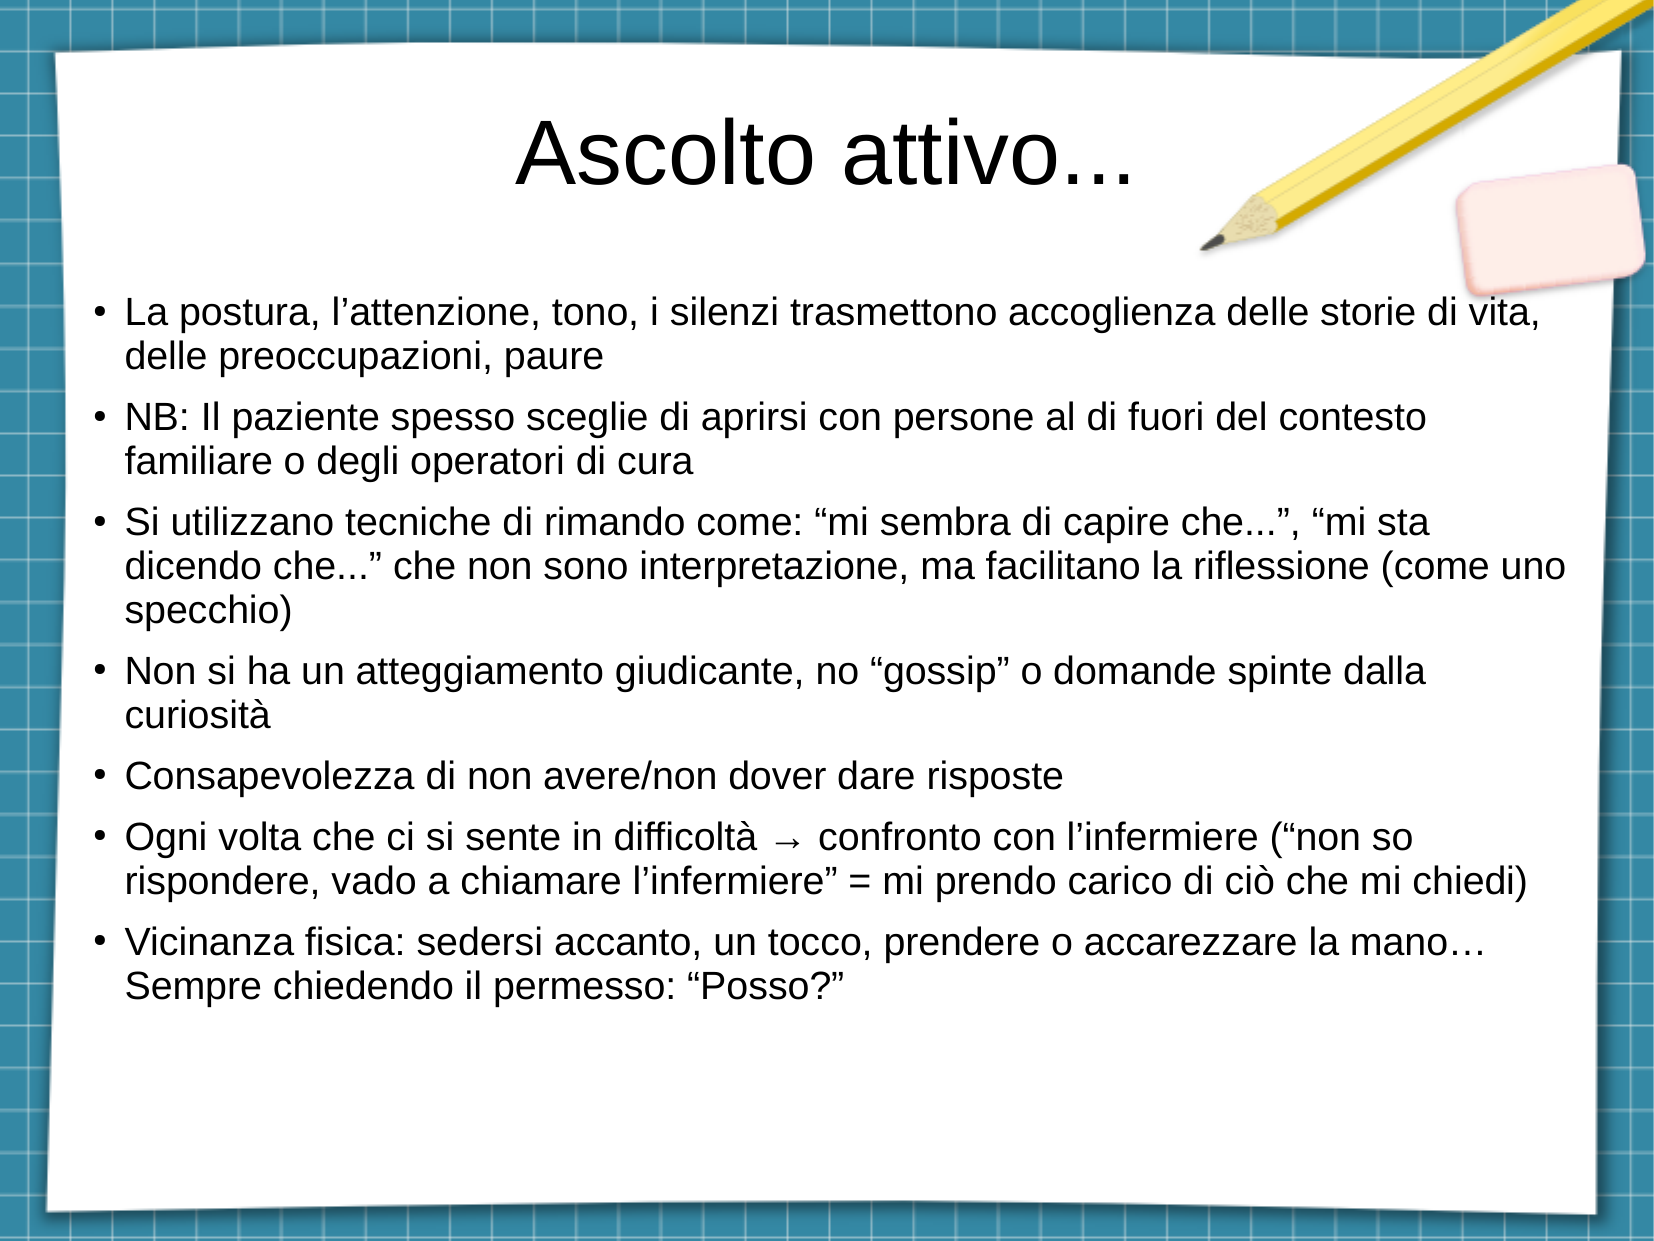

# Ascolto attivo...
La postura, l’attenzione, tono, i silenzi trasmettono accoglienza delle storie di vita, delle preoccupazioni, paure
NB: Il paziente spesso sceglie di aprirsi con persone al di fuori del contesto familiare o degli operatori di cura
Si utilizzano tecniche di rimando come: “mi sembra di capire che...”, “mi sta dicendo che...” che non sono interpretazione, ma facilitano la riflessione (come uno specchio)
Non si ha un atteggiamento giudicante, no “gossip” o domande spinte dalla curiosità
Consapevolezza di non avere/non dover dare risposte
Ogni volta che ci si sente in difficoltà → confronto con l’infermiere (“non so rispondere, vado a chiamare l’infermiere” = mi prendo carico di ciò che mi chiedi)
Vicinanza fisica: sedersi accanto, un tocco, prendere o accarezzare la mano… Sempre chiedendo il permesso: “Posso?”